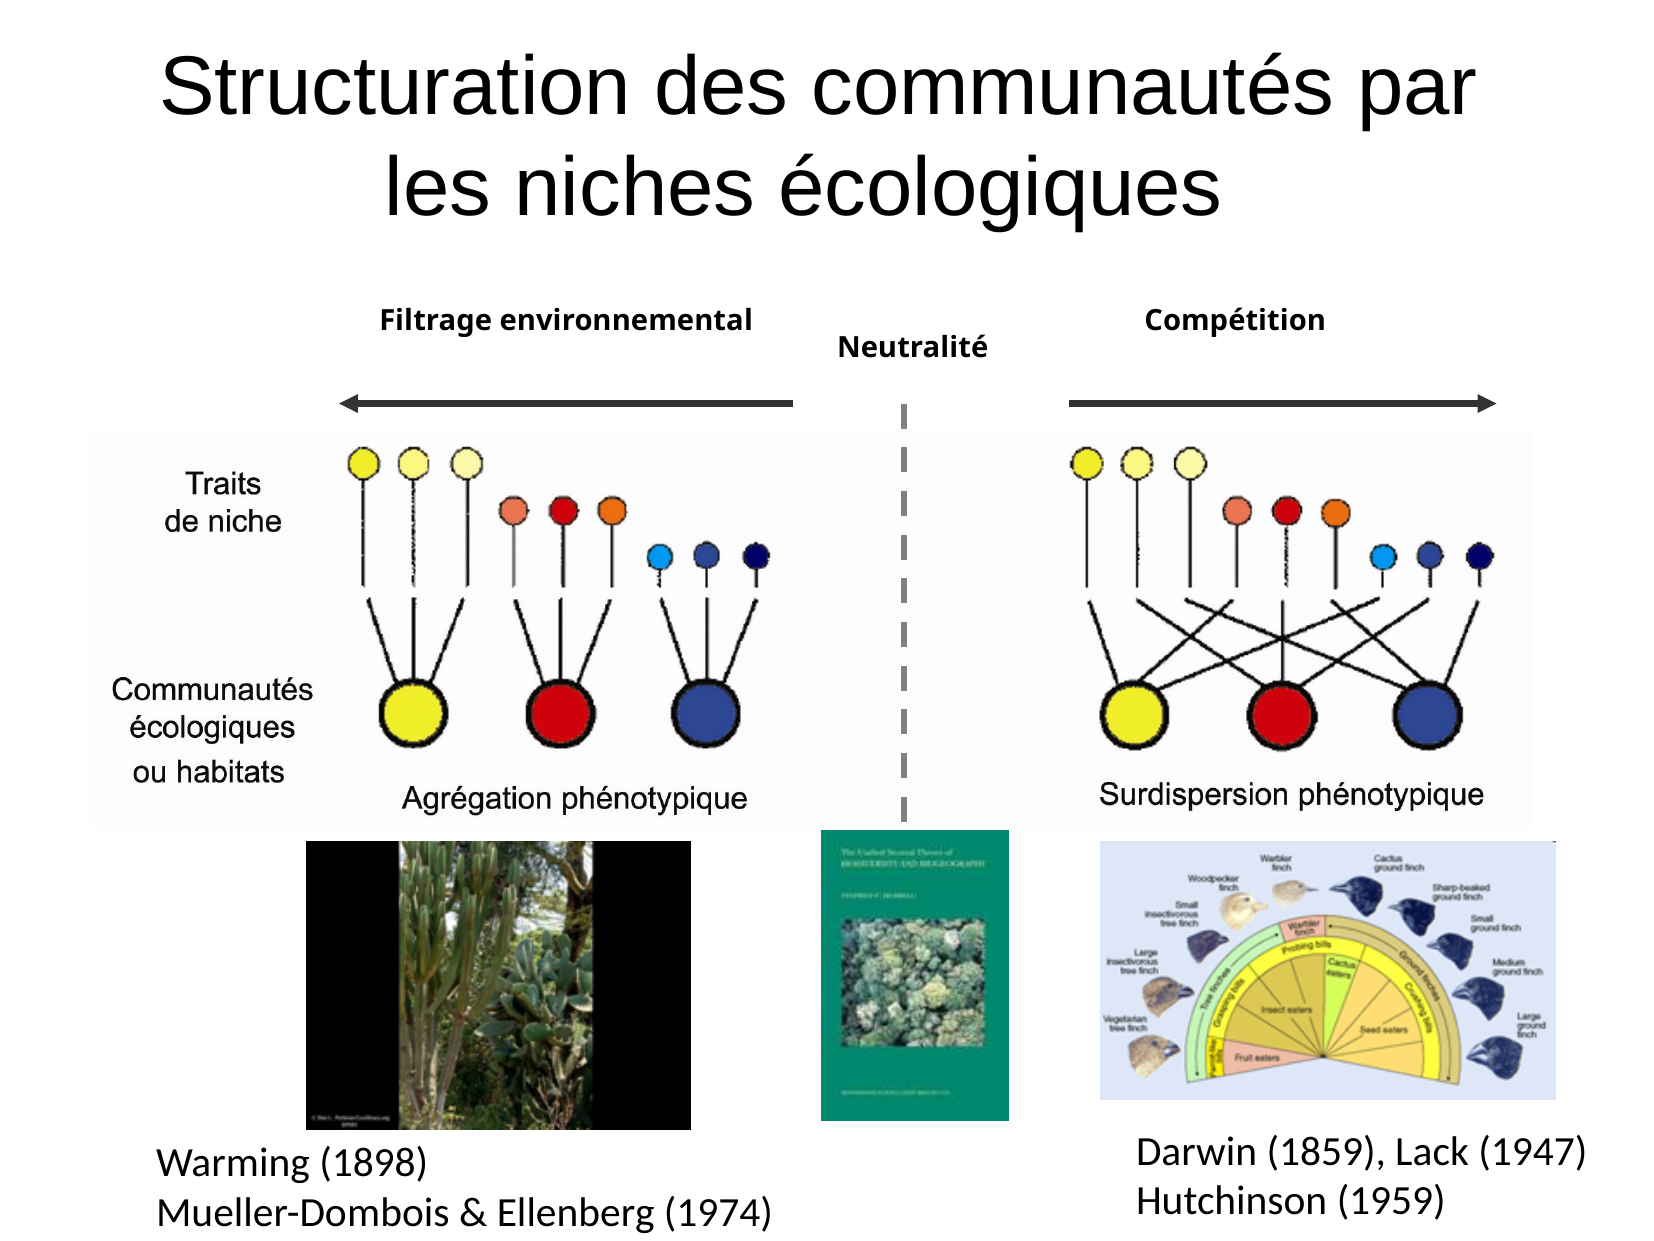

# Structuration des communautés par les niches écologiques
Filtrage environnemental
Compétition
Neutralité
Darwin (1859), Lack (1947)
Hutchinson (1959)
Warming (1898)
Mueller-Dombois & Ellenberg (1974)